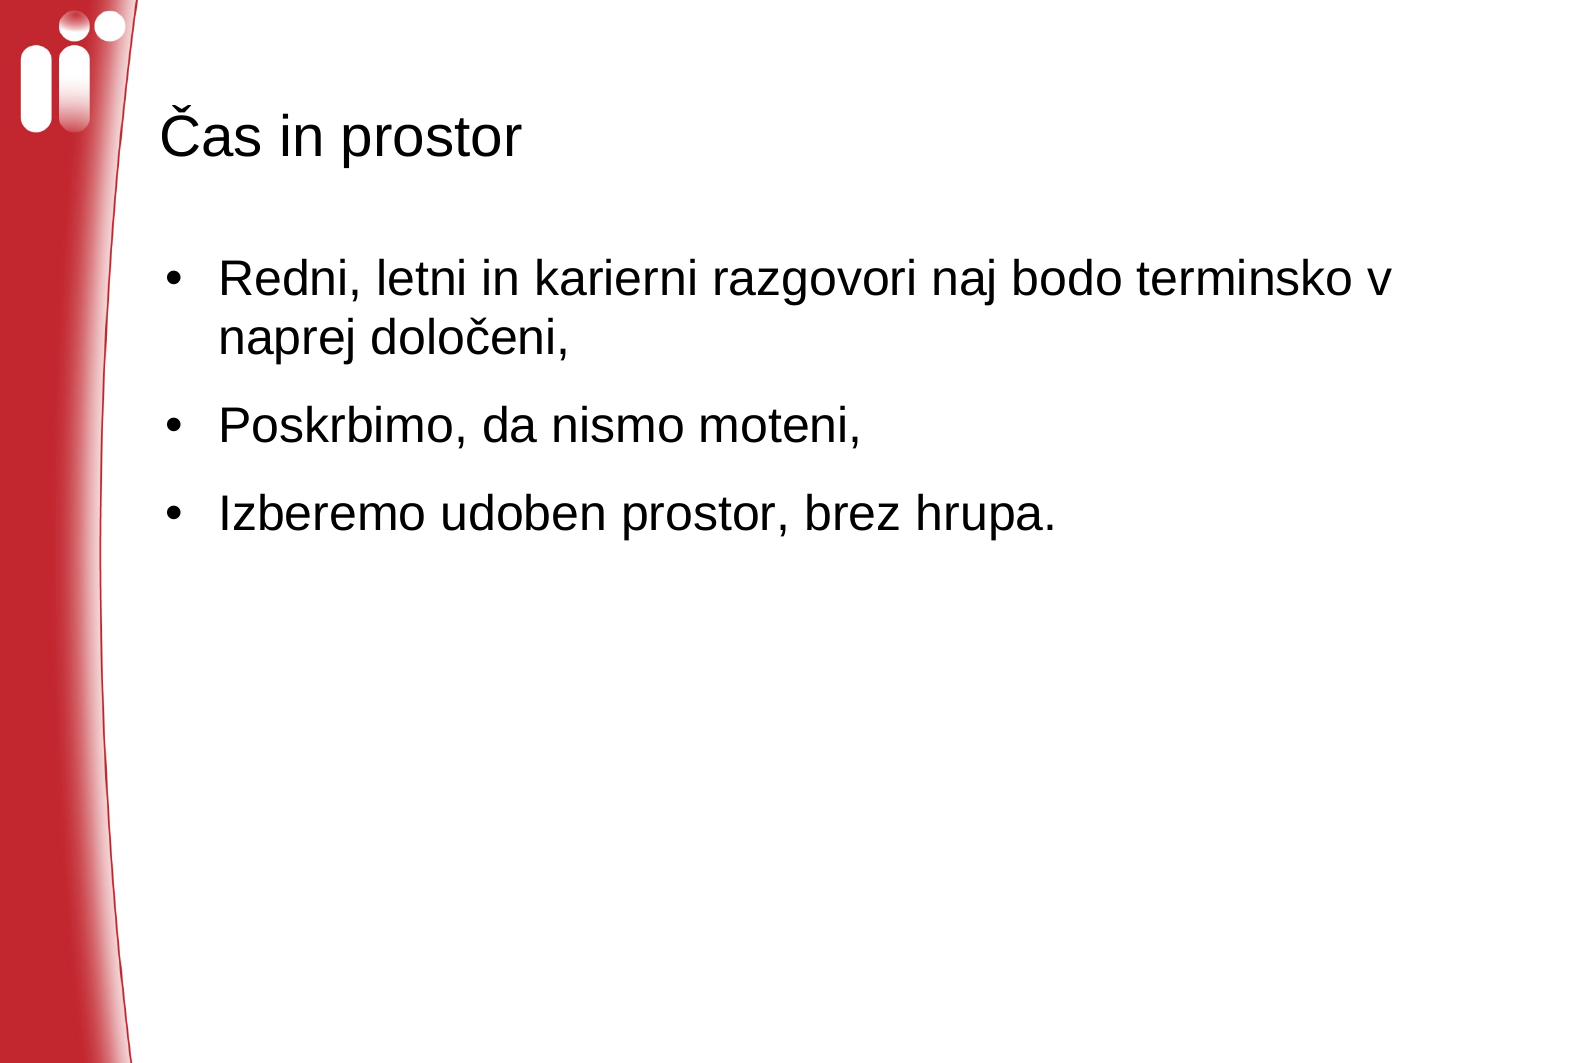

# Čas in prostor
Redni, letni in karierni razgovori naj bodo terminsko v naprej določeni,
Poskrbimo, da nismo moteni,
Izberemo udoben prostor, brez hrupa.